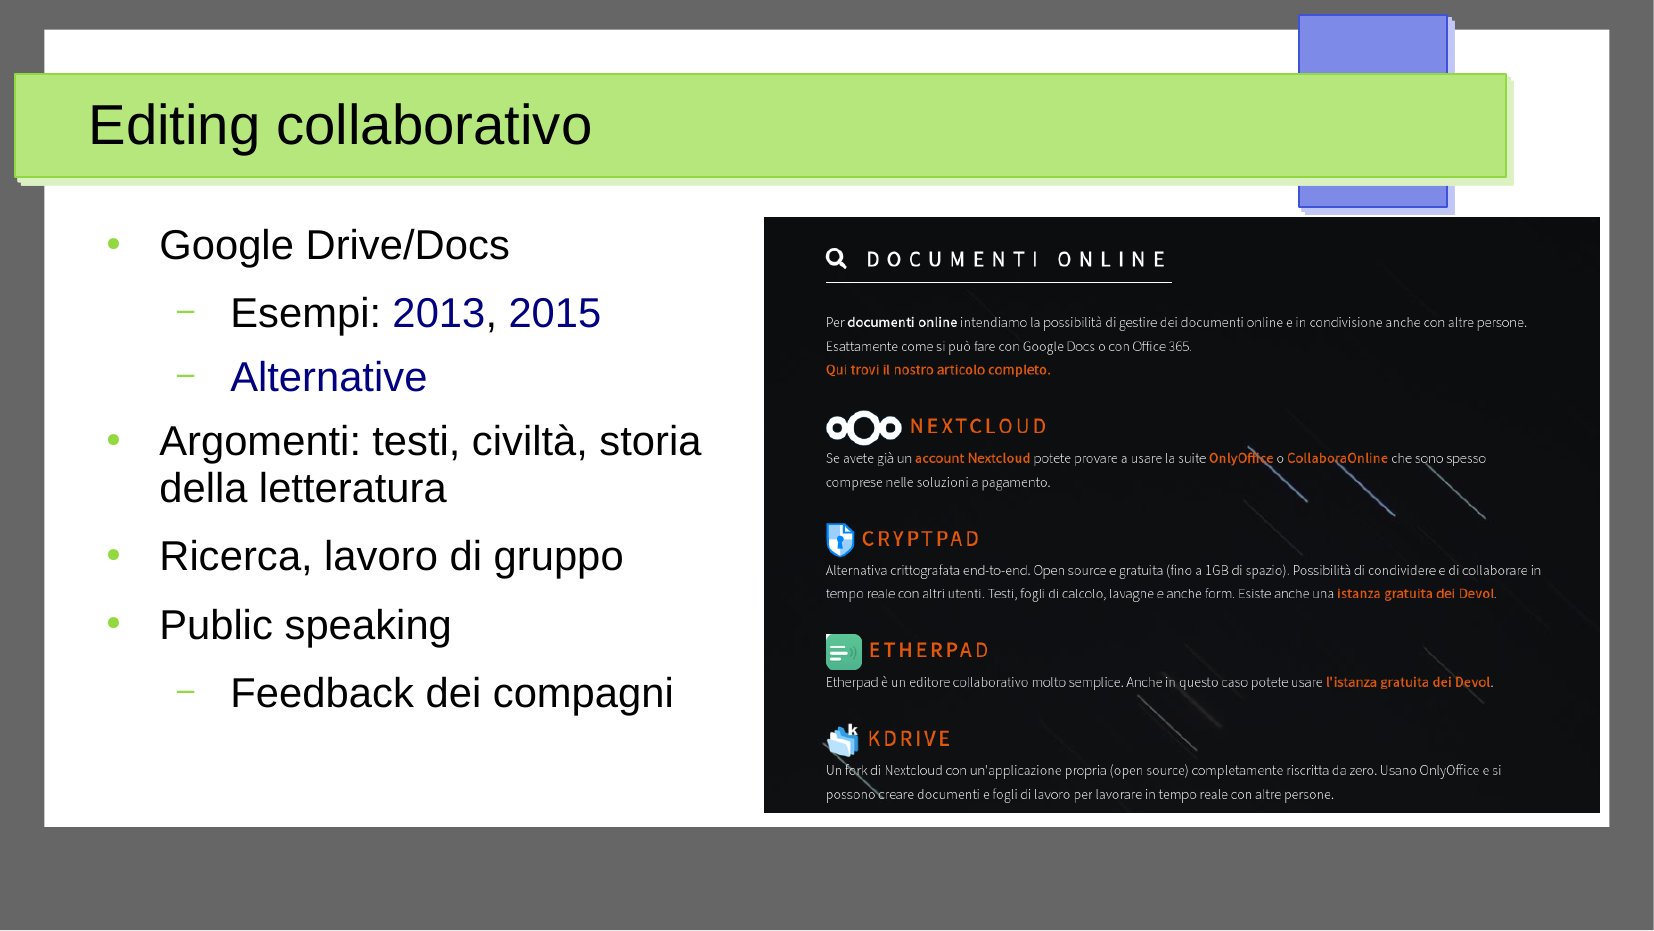

# Editing collaborativo
Google Drive/Docs
Esempi: 2013, 2015
Alternative
Argomenti: testi, civiltà, storia della letteratura
Ricerca, lavoro di gruppo
Public speaking
Feedback dei compagni